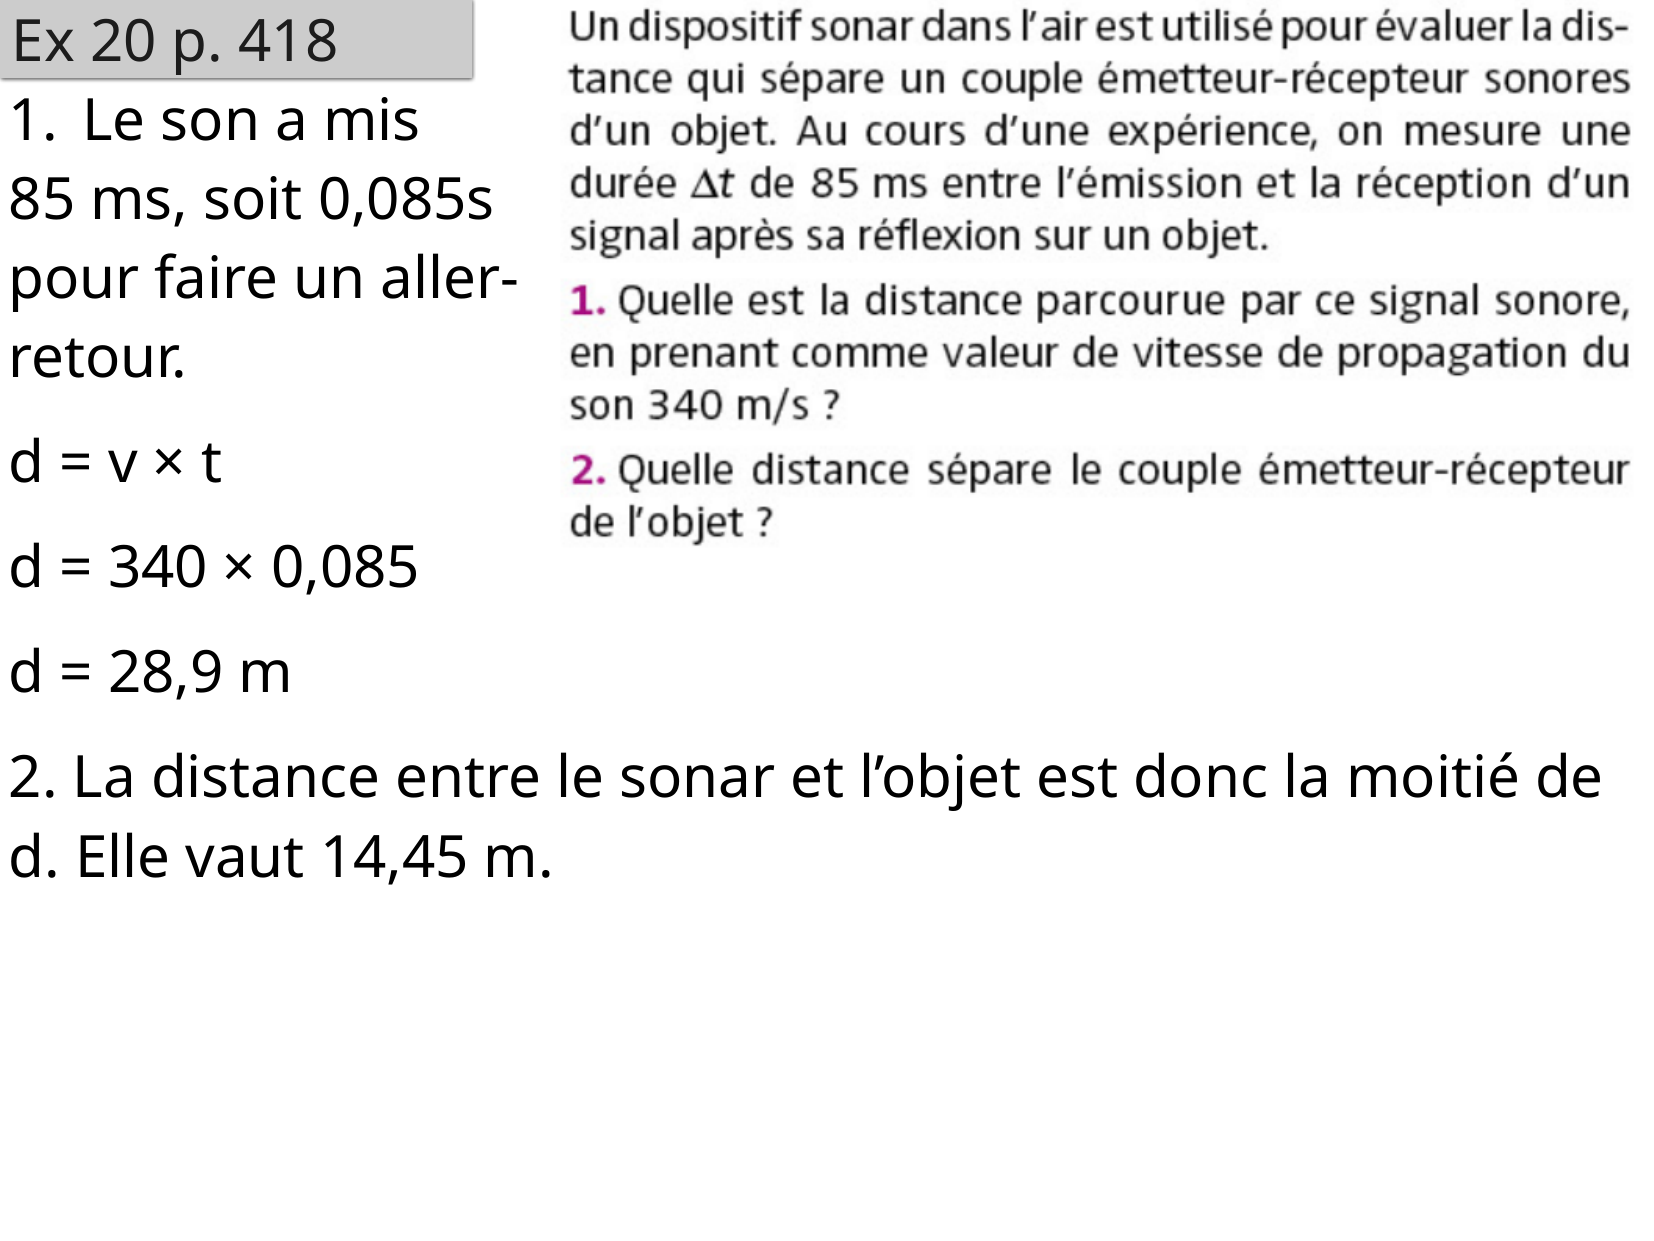

# Ex 20 p. 418
1.	Le son a mis
85 ms, soit 0,085s
pour faire un aller-
retour.
d = v × t
d = 340 × 0,085
d = 28,9 m
2. La distance entre le sonar et l’objet est donc la moitié de d. Elle vaut 14,45 m.